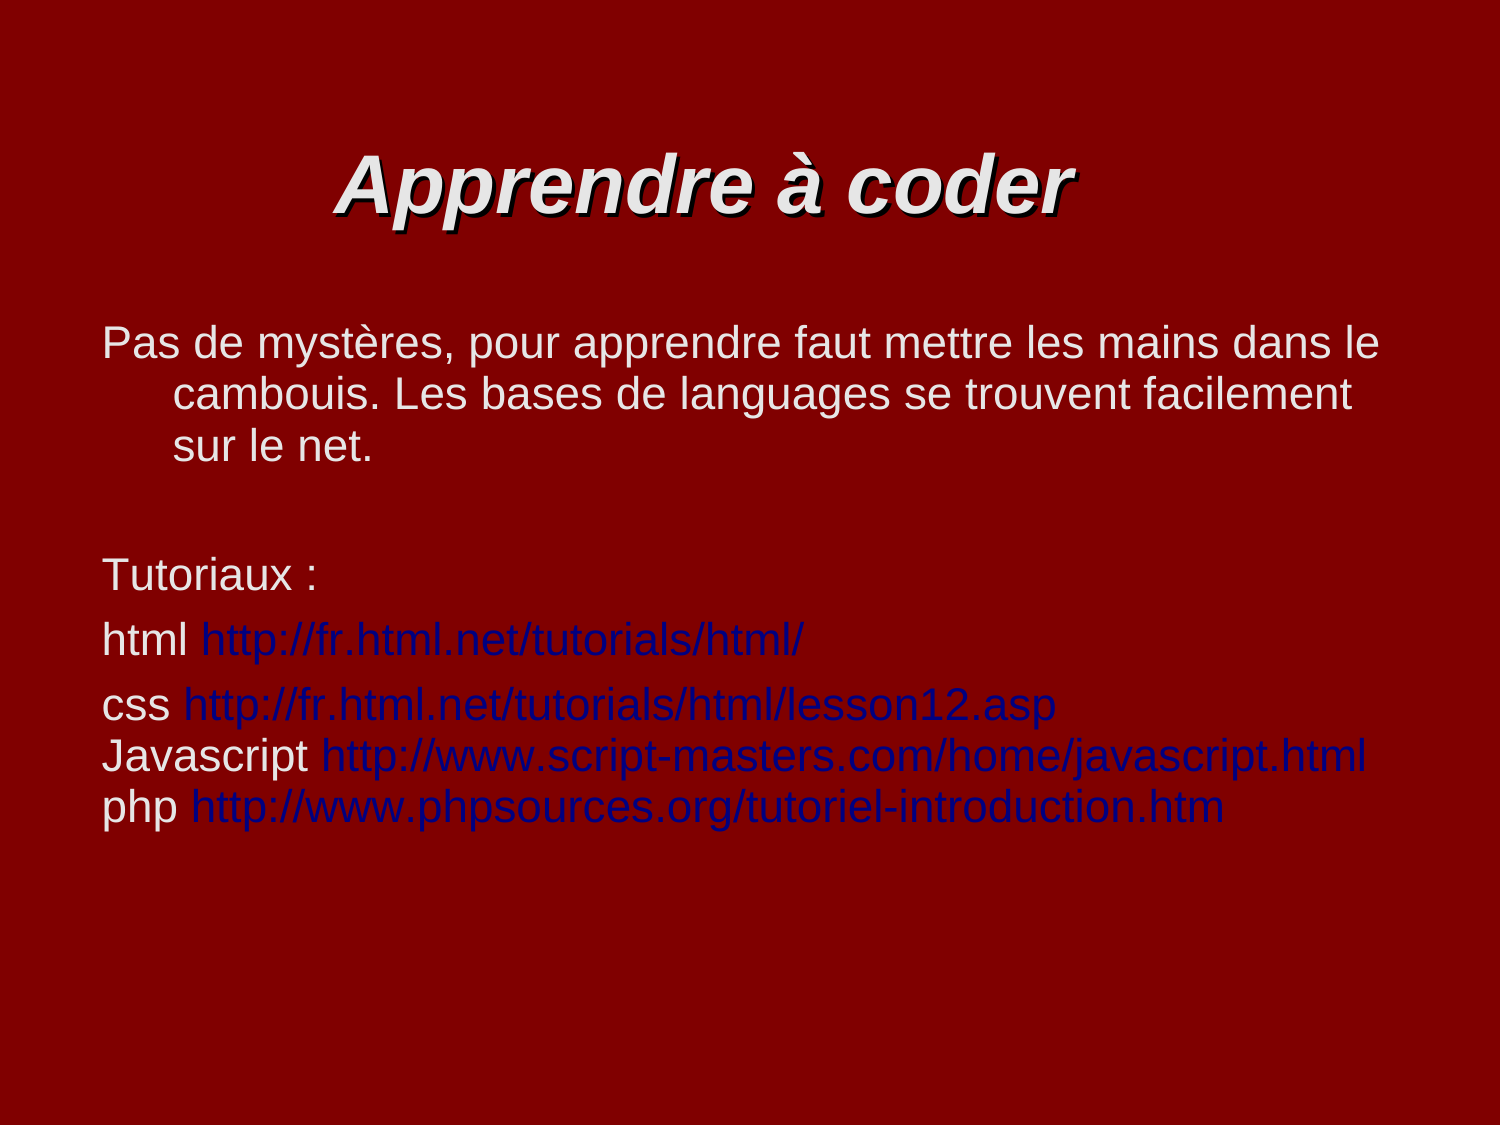

# Apprendre à coder
Pas de mystères, pour apprendre faut mettre les mains dans le cambouis. Les bases de languages se trouvent facilement sur le net.
Tutoriaux :
html http://fr.html.net/tutorials/html/
css http://fr.html.net/tutorials/html/lesson12.asp
Javascript http://www.script-masters.com/home/javascript.html
php http://www.phpsources.org/tutoriel-introduction.htm